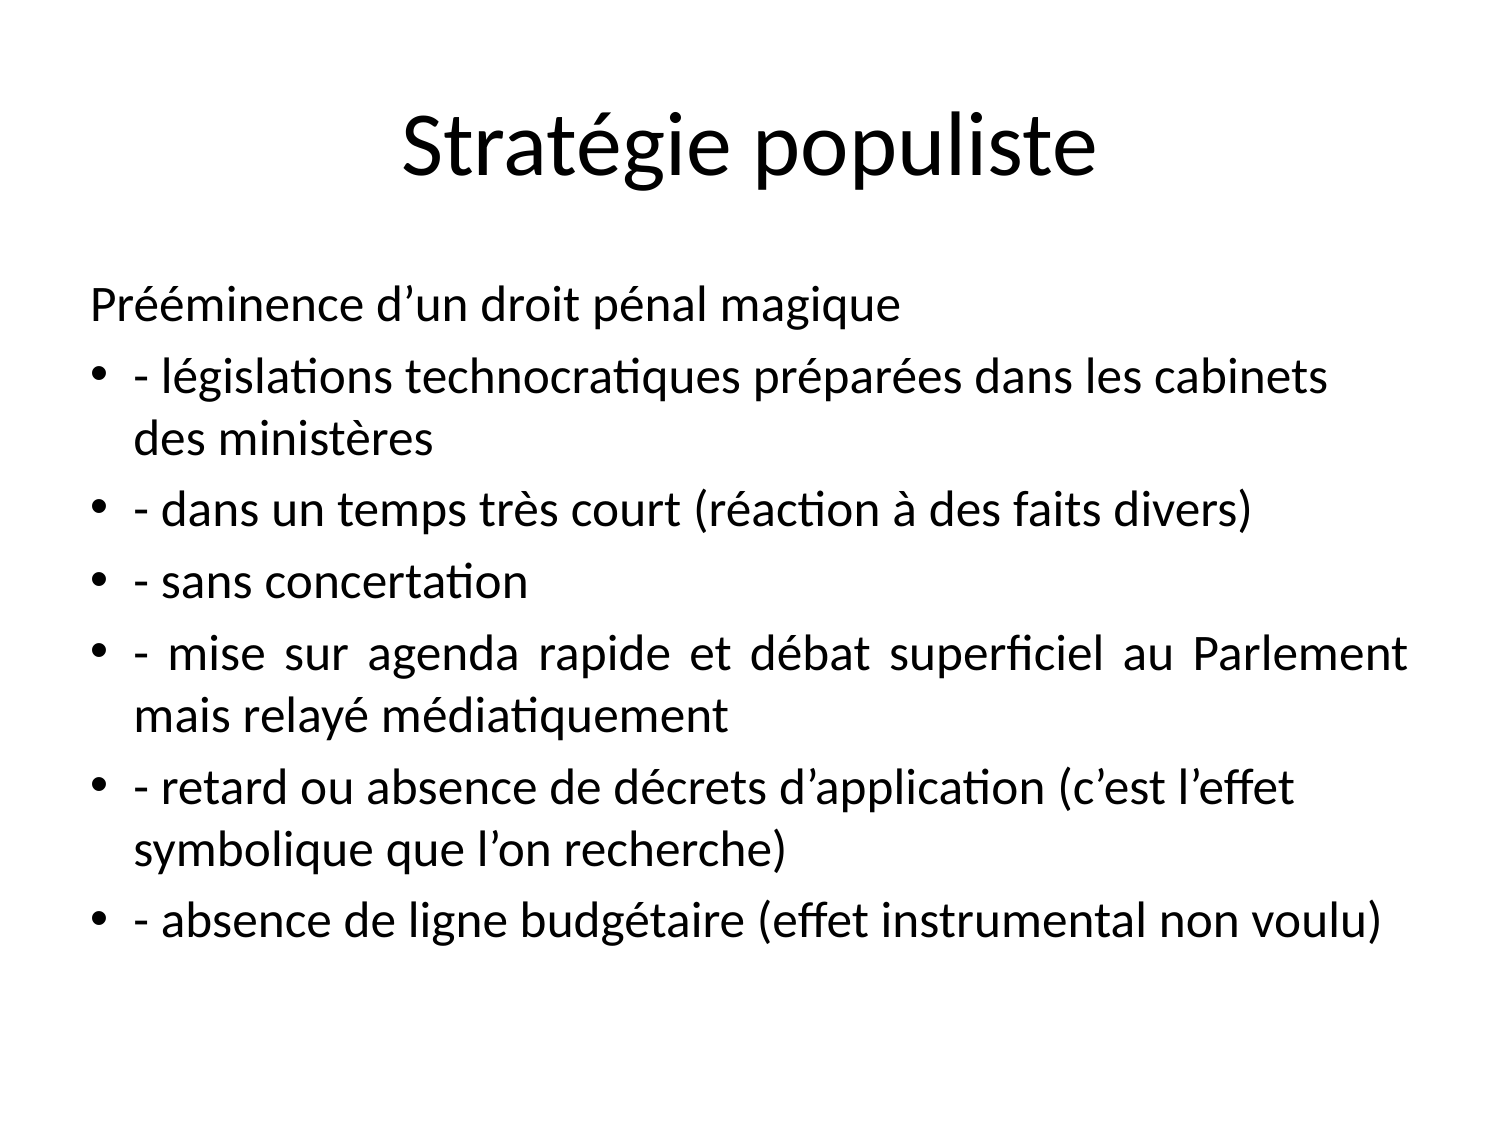

# Stratégie populiste
Prééminence d’un droit pénal magique
	- législations technocratiques préparées dans les cabinets des ministères
	- dans un temps très court (réaction à des faits divers)
	- sans concertation
	- mise sur agenda rapide et débat superficiel au Parlement mais relayé médiatiquement
	- retard ou absence de décrets d’application (c’est l’effet symbolique que l’on recherche)
	- absence de ligne budgétaire (effet instrumental non voulu)